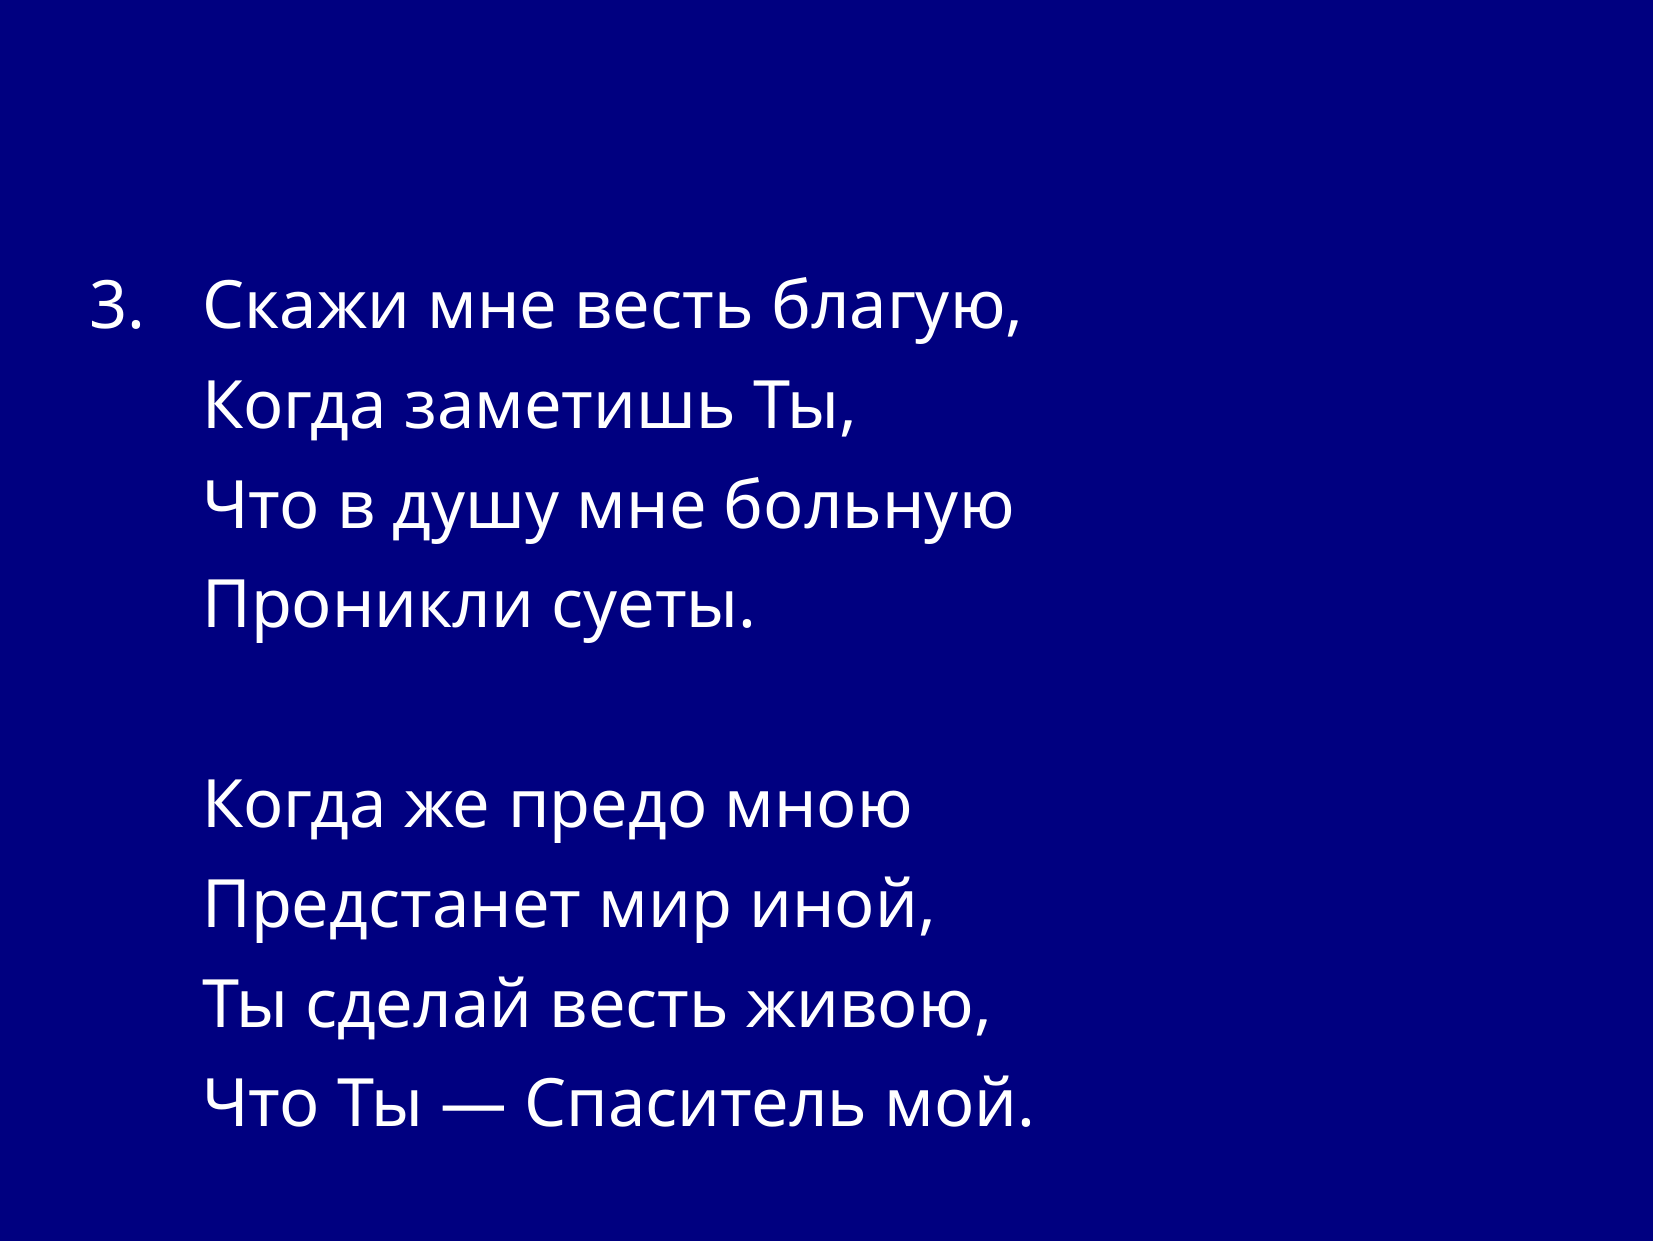

3.	Скажи мне весть благую,
	Когда заметишь Ты,
	Что в душу мне больную
	Проникли суеты.
	Когда же предо мною
	Предстанет мир иной,
	Ты сделай весть живою,
	Что Ты — Спаситель мой.